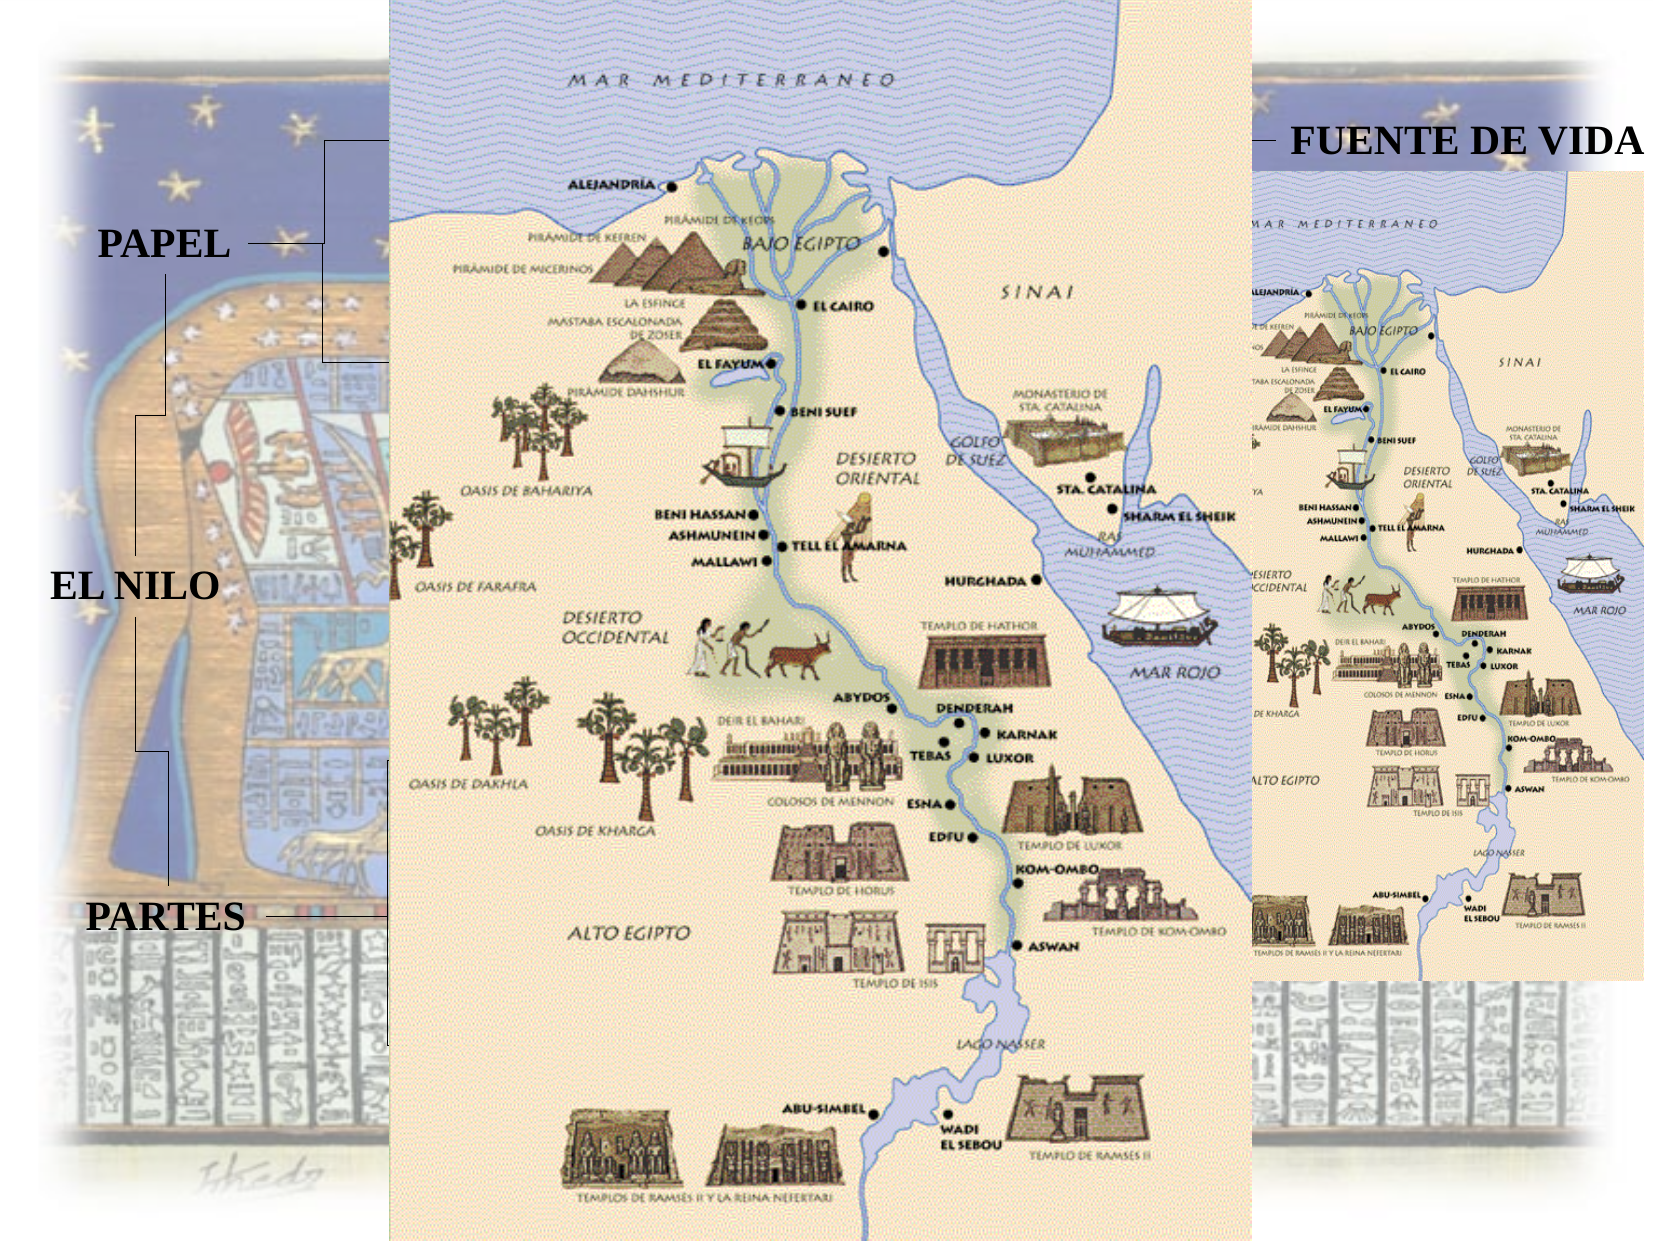

EL MEDIO NATURAL
INUNDACIONES
 FERTLIZANTES
CRECIDA ANUAL
FUENTE DE VIDA
PAPEL
VÍA DE COMUNICACIÓN
EL NILO
DELTA
BAJO EGIPTO
PARTES
VALLE
ALTO EGIPTO